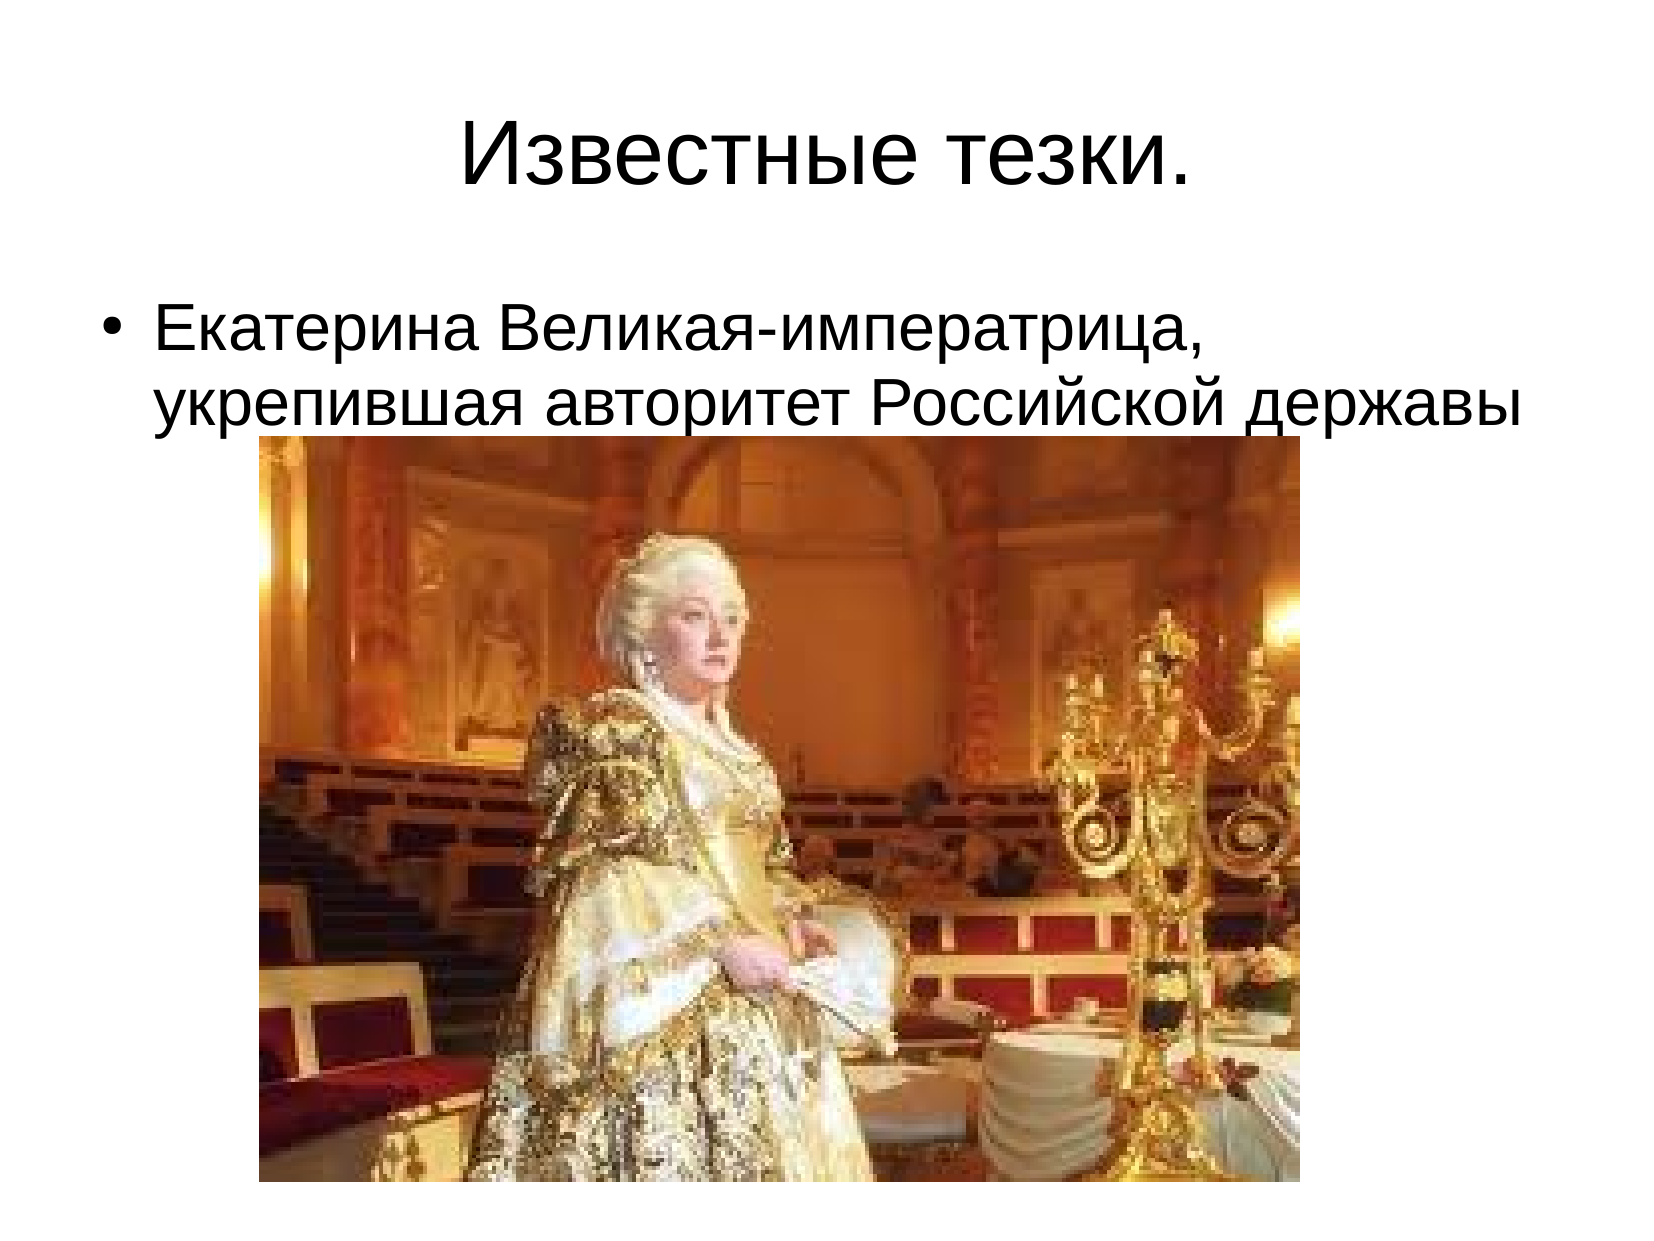

# Известные тезки.
Екатерина Великая-императрица, укрепившая авторитет Российской державы